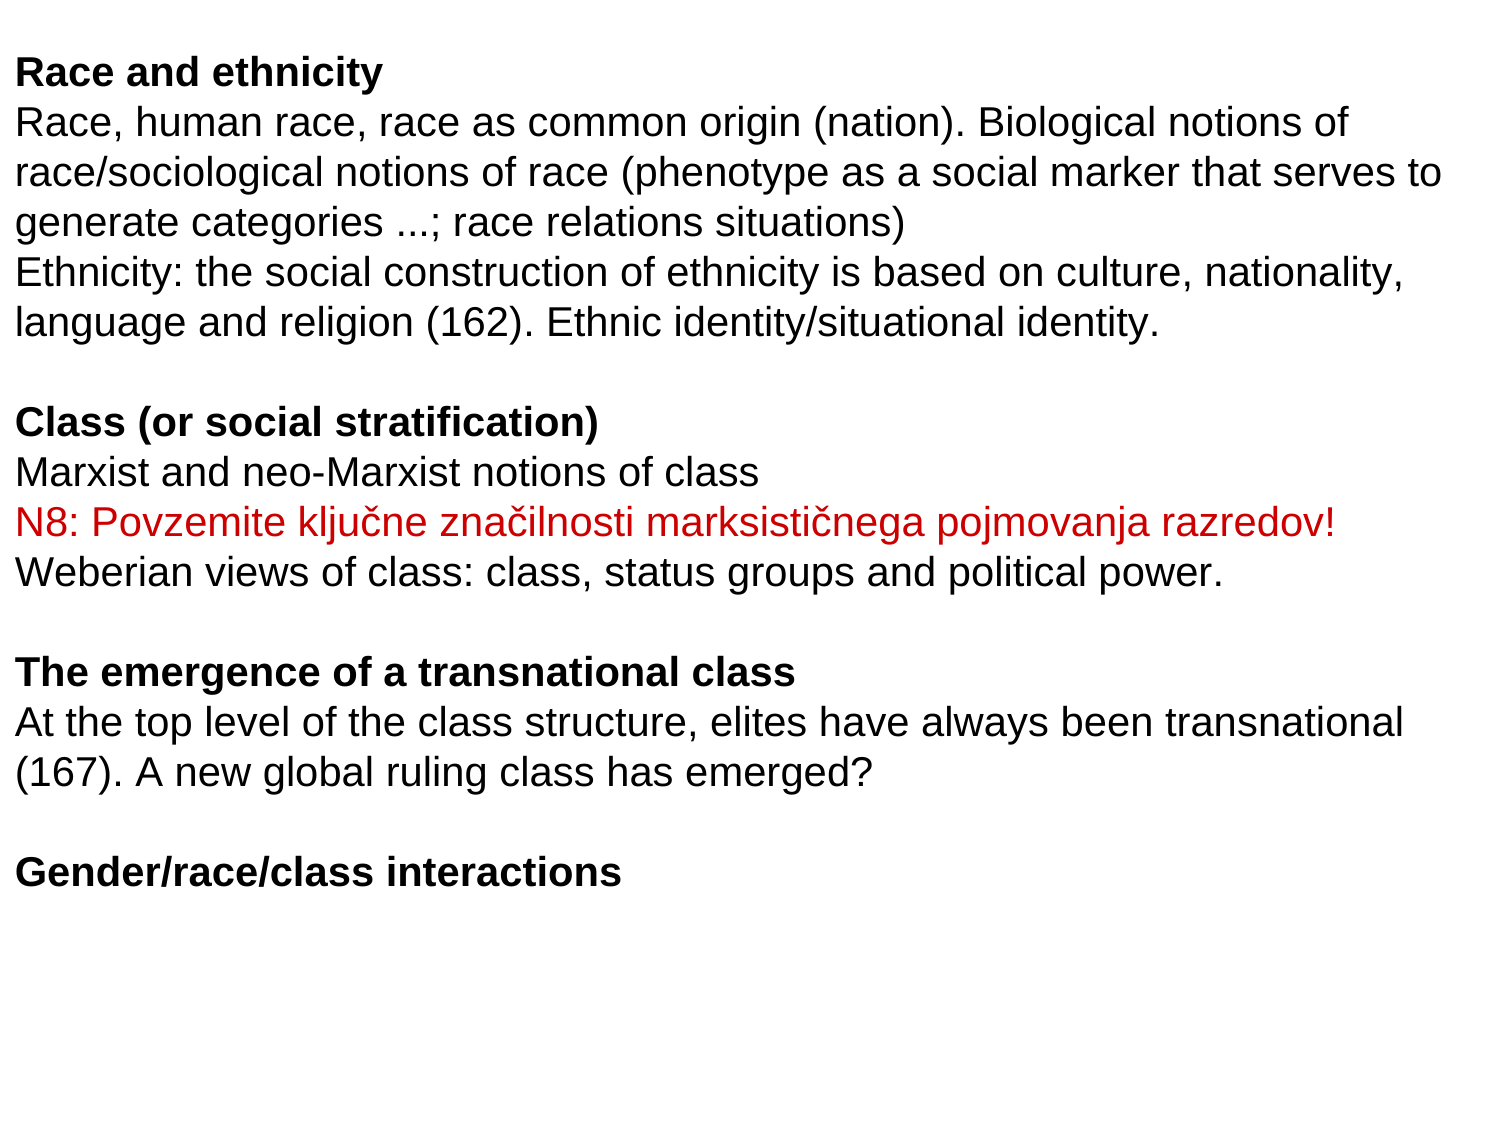

Race and ethnicity
Race, human race, race as common origin (nation). Biological notions of race/sociological notions of race (phenotype as a social marker that serves to generate categories ...; race relations situations)
Ethnicity: the social construction of ethnicity is based on culture, nationality, language and religion (162). Ethnic identity/situational identity.
Class (or social stratification)
Marxist and neo-Marxist notions of class
N8: Povzemite ključne značilnosti marksističnega pojmovanja razredov!
Weberian views of class: class, status groups and political power.
The emergence of a transnational class
At the top level of the class structure, elites have always been transnational (167). A new global ruling class has emerged?
Gender/race/class interactions